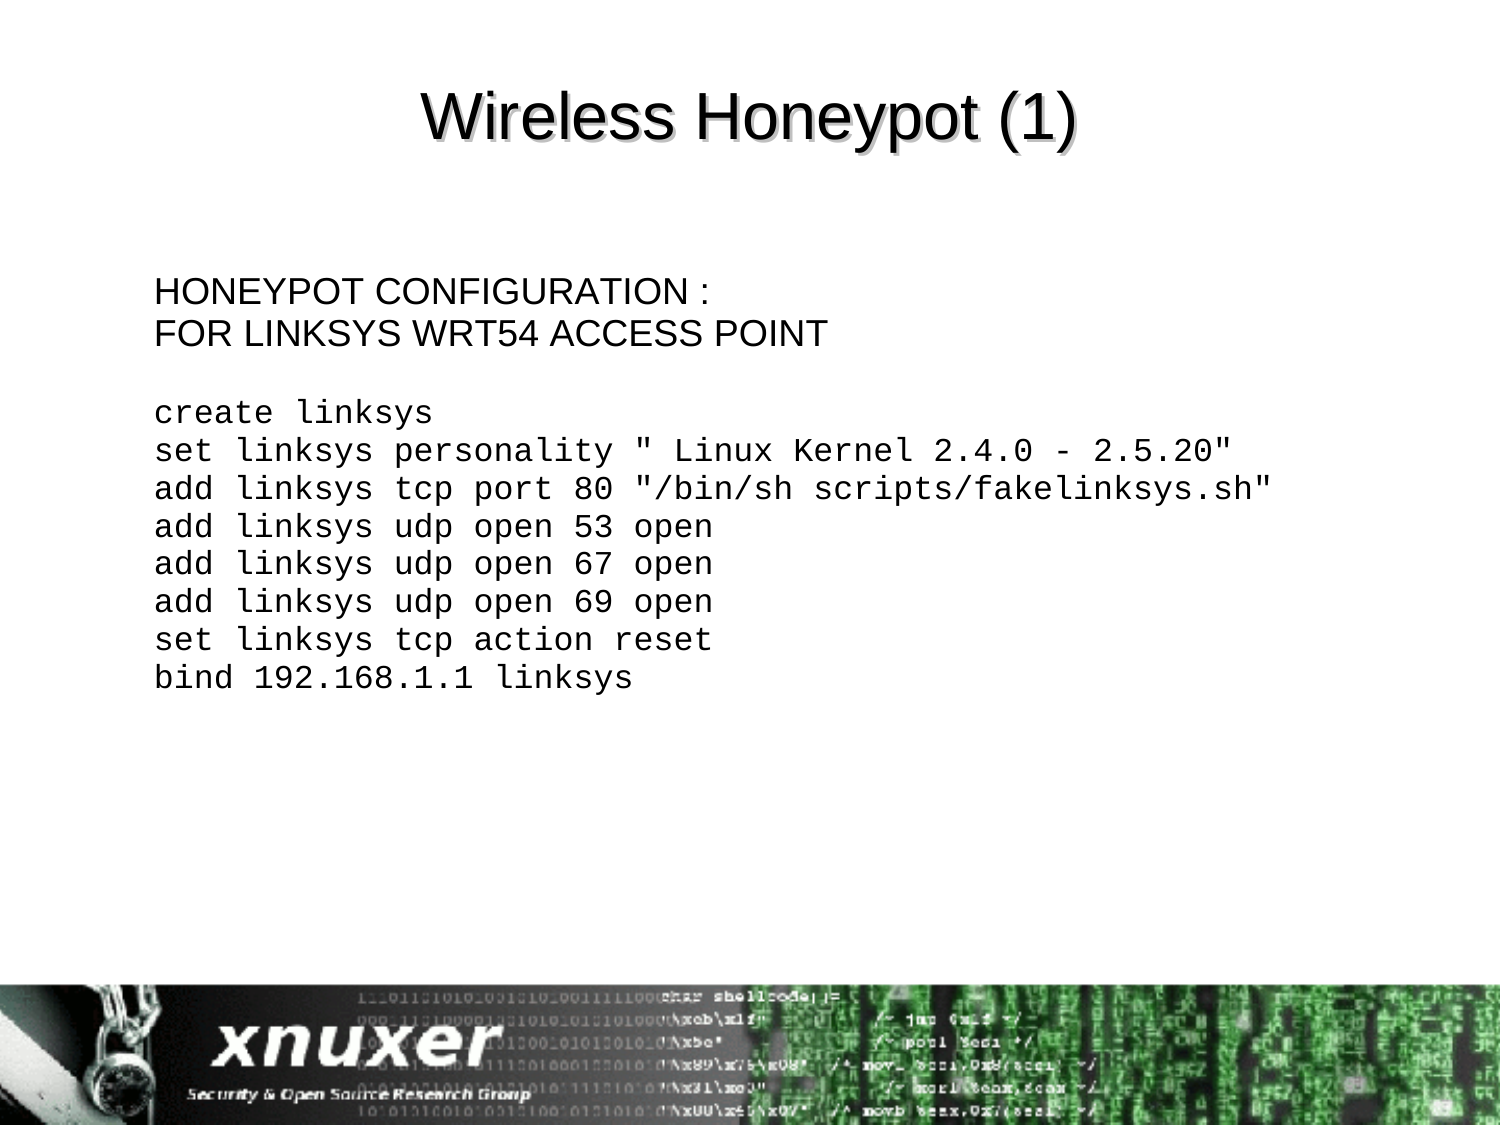

# Wireless Honeypot (1)
HONEYPOT CONFIGURATION :
FOR LINKSYS WRT54 ACCESS POINT
create linksys
set linksys personality " Linux Kernel 2.4.0 - 2.5.20"
add linksys tcp port 80 "/bin/sh scripts/fakelinksys.sh"
add linksys udp open 53 open
add linksys udp open 67 open
add linksys udp open 69 open
set linksys tcp action reset
bind 192.168.1.1 linksys